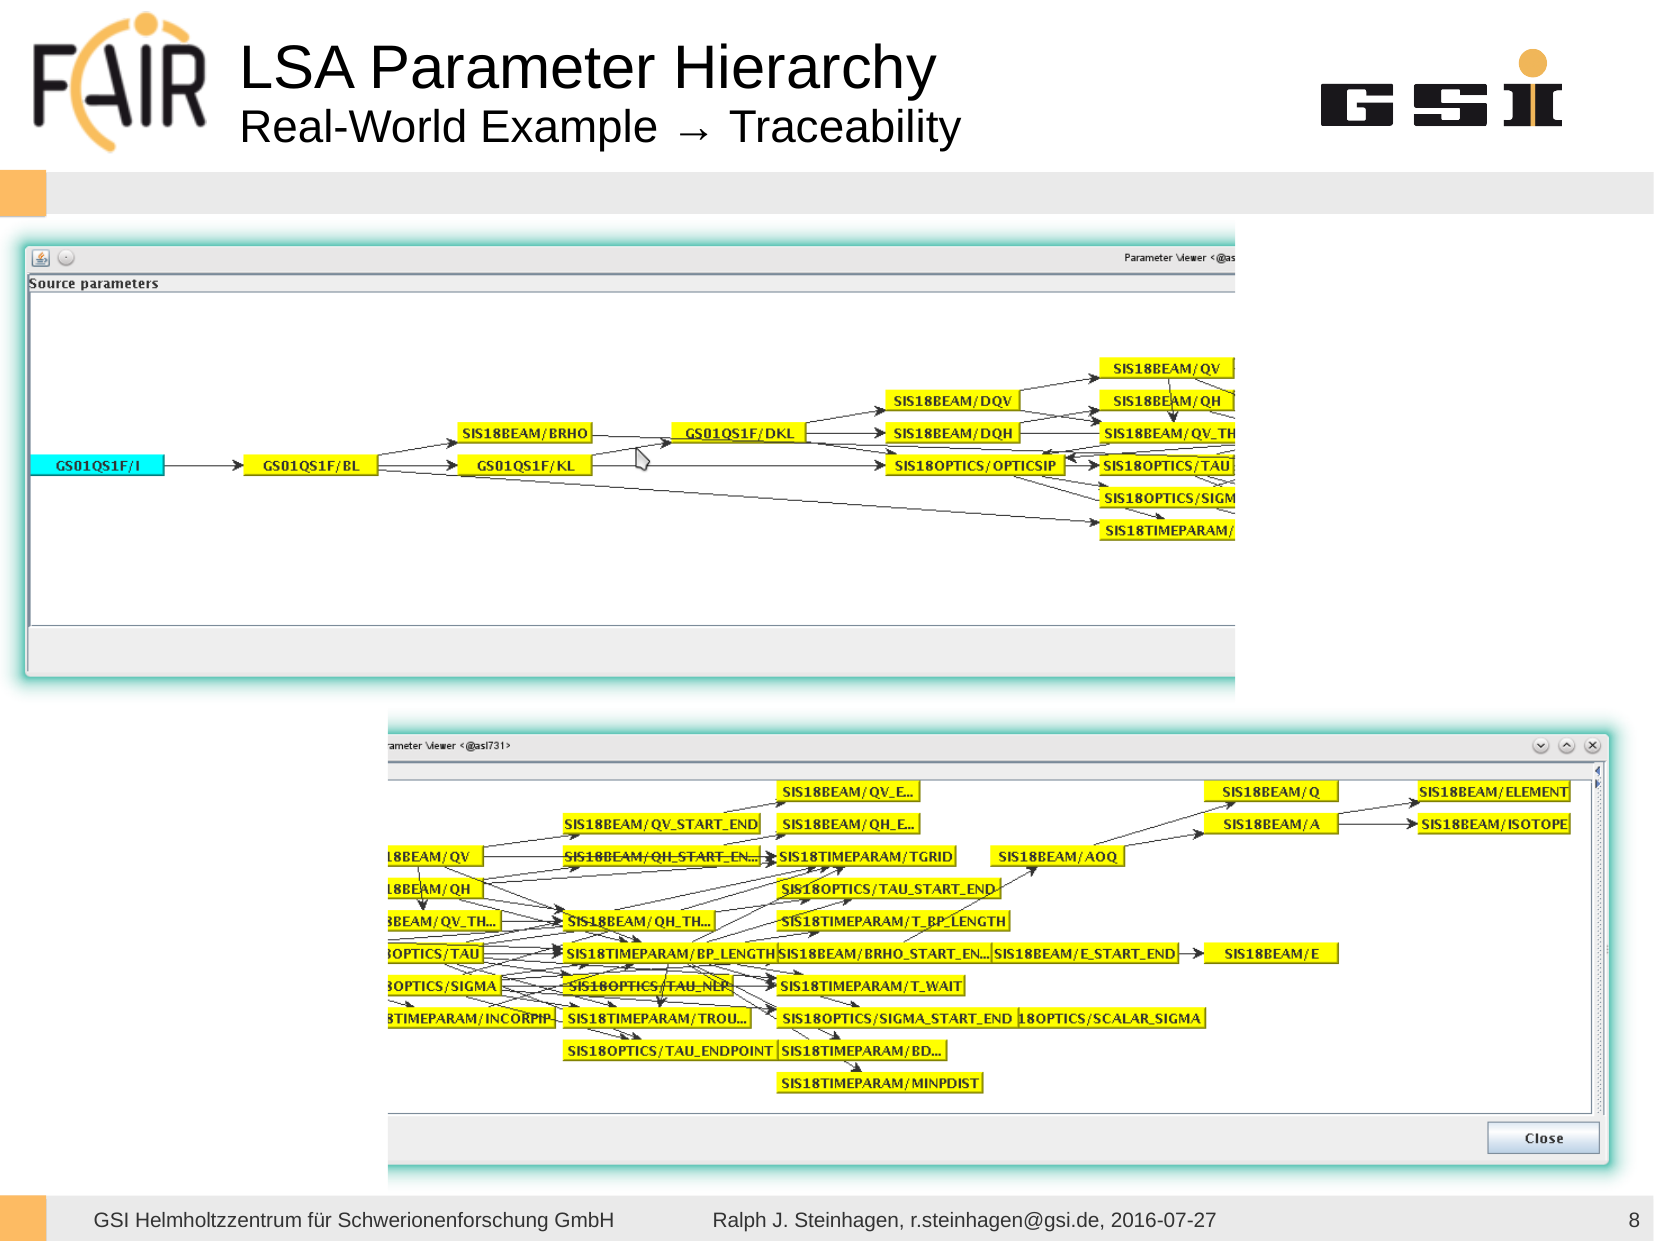

# LSA Parameter Hierarchy Real-World Example → Traceability